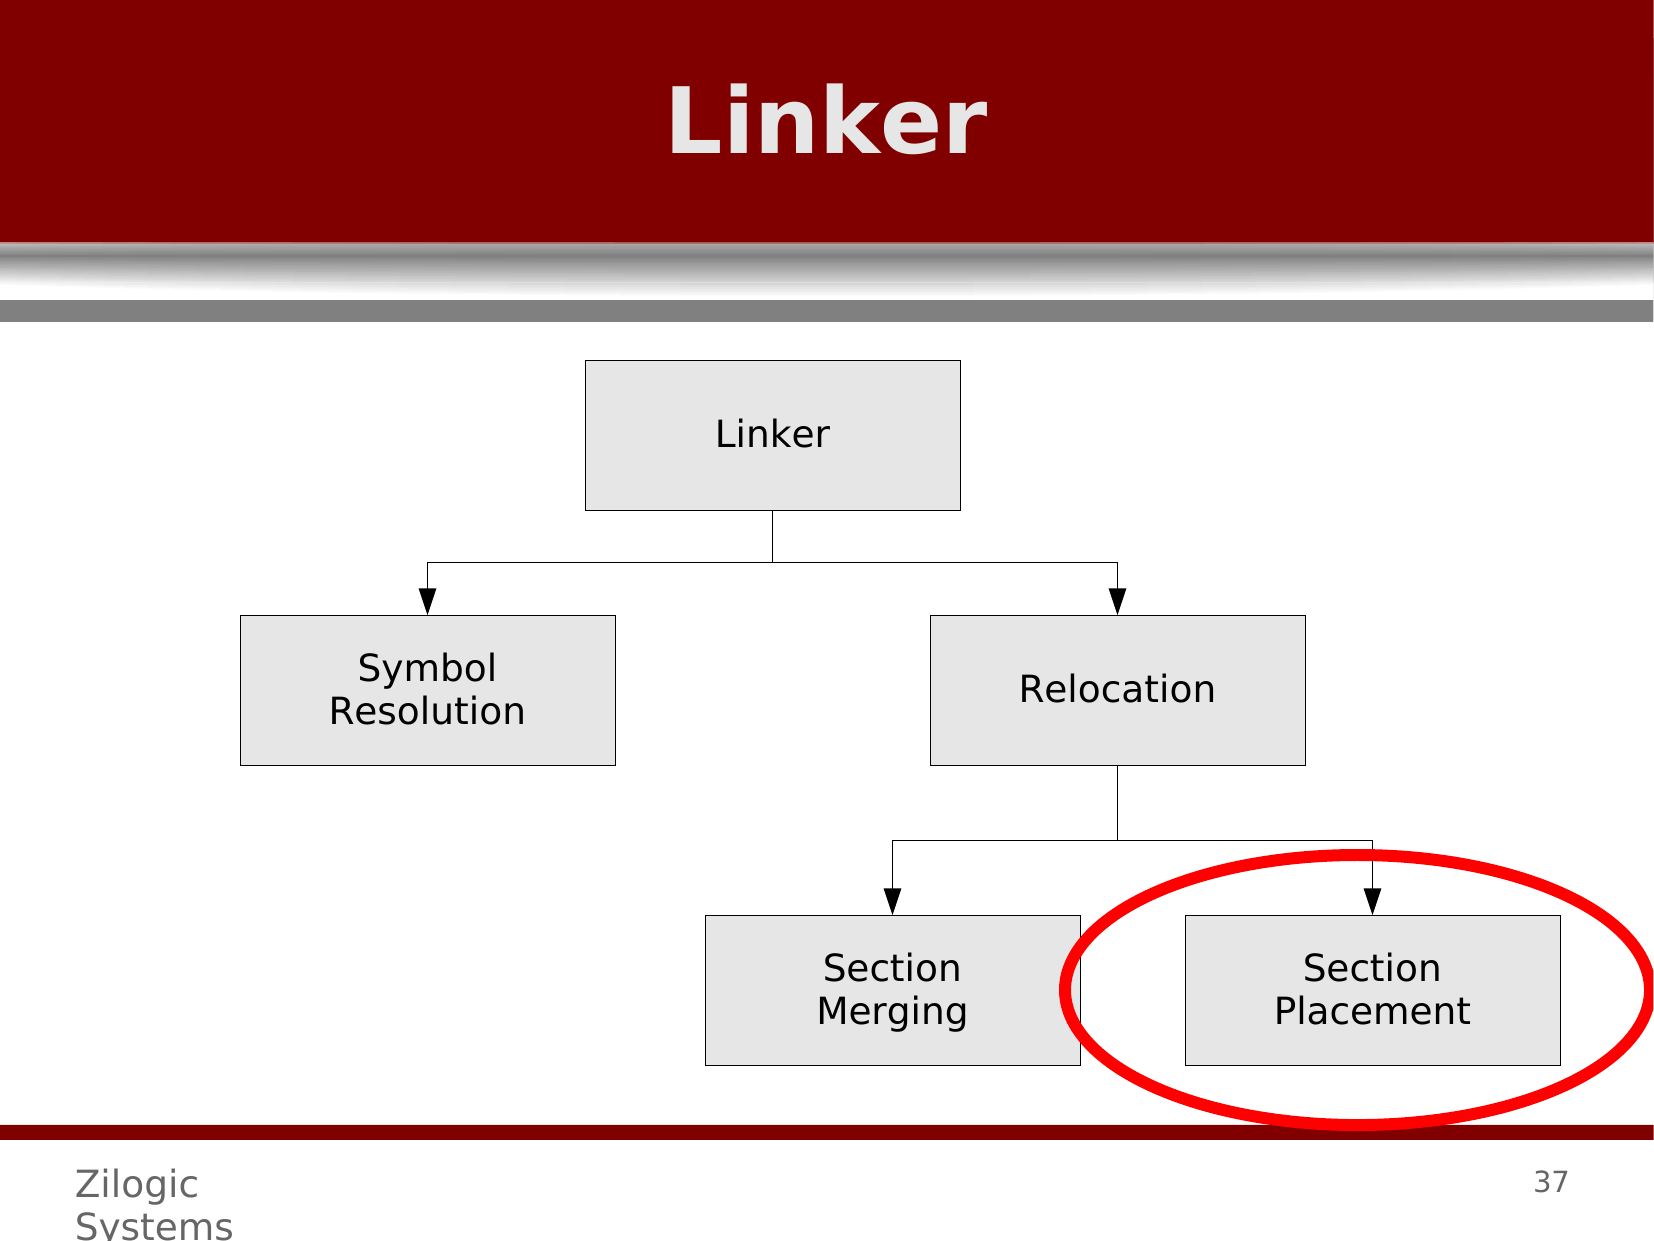

# Linker
Linker
Symbol
Resolution
Relocation
Section
Merging
Section
Placement
37